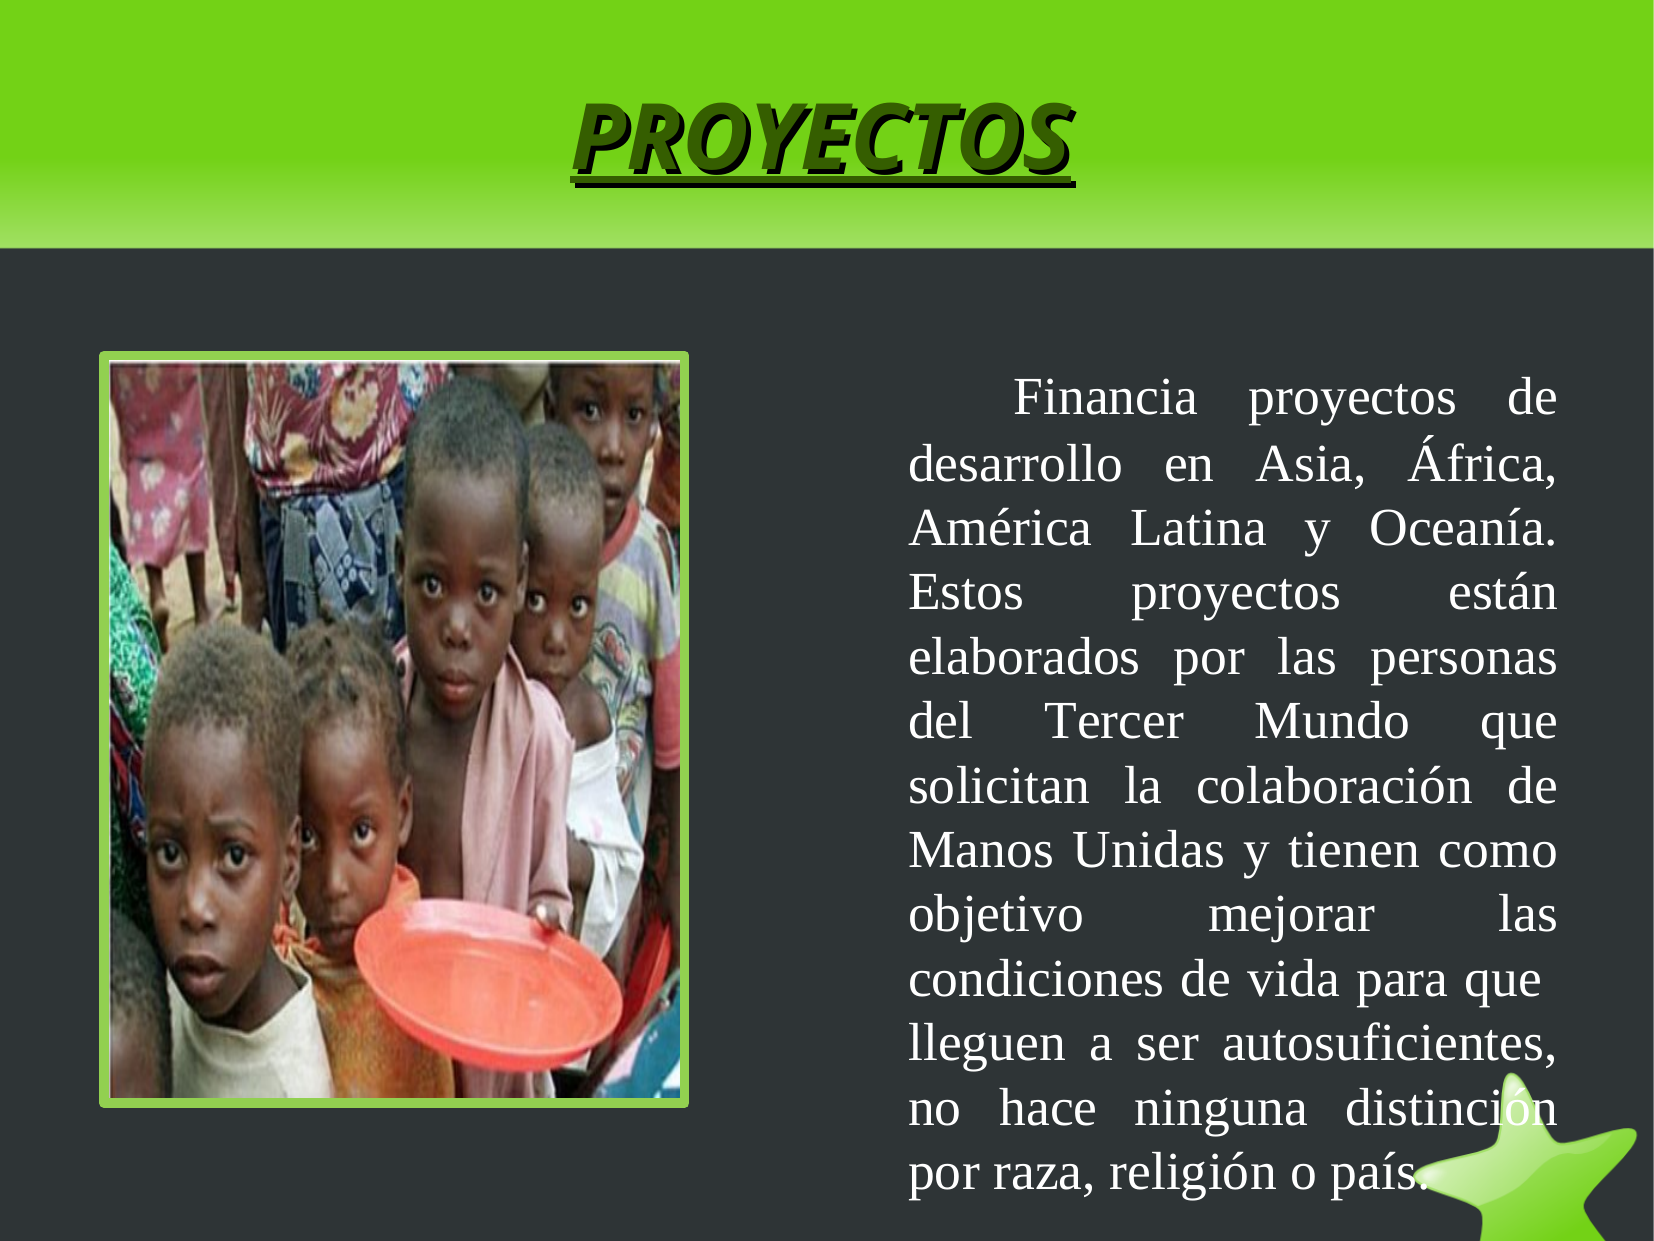

# PROYECTOS
 Financia proyectos de desarrollo en Asia, África, América Latina y Oceanía. Estos proyectos están elaborados por las personas del Tercer Mundo que solicitan la colaboración de Manos Unidas y tienen como objetivo mejorar las condiciones de vida para que lleguen a ser autosuficientes, no hace ninguna distinción por raza, religión o país.